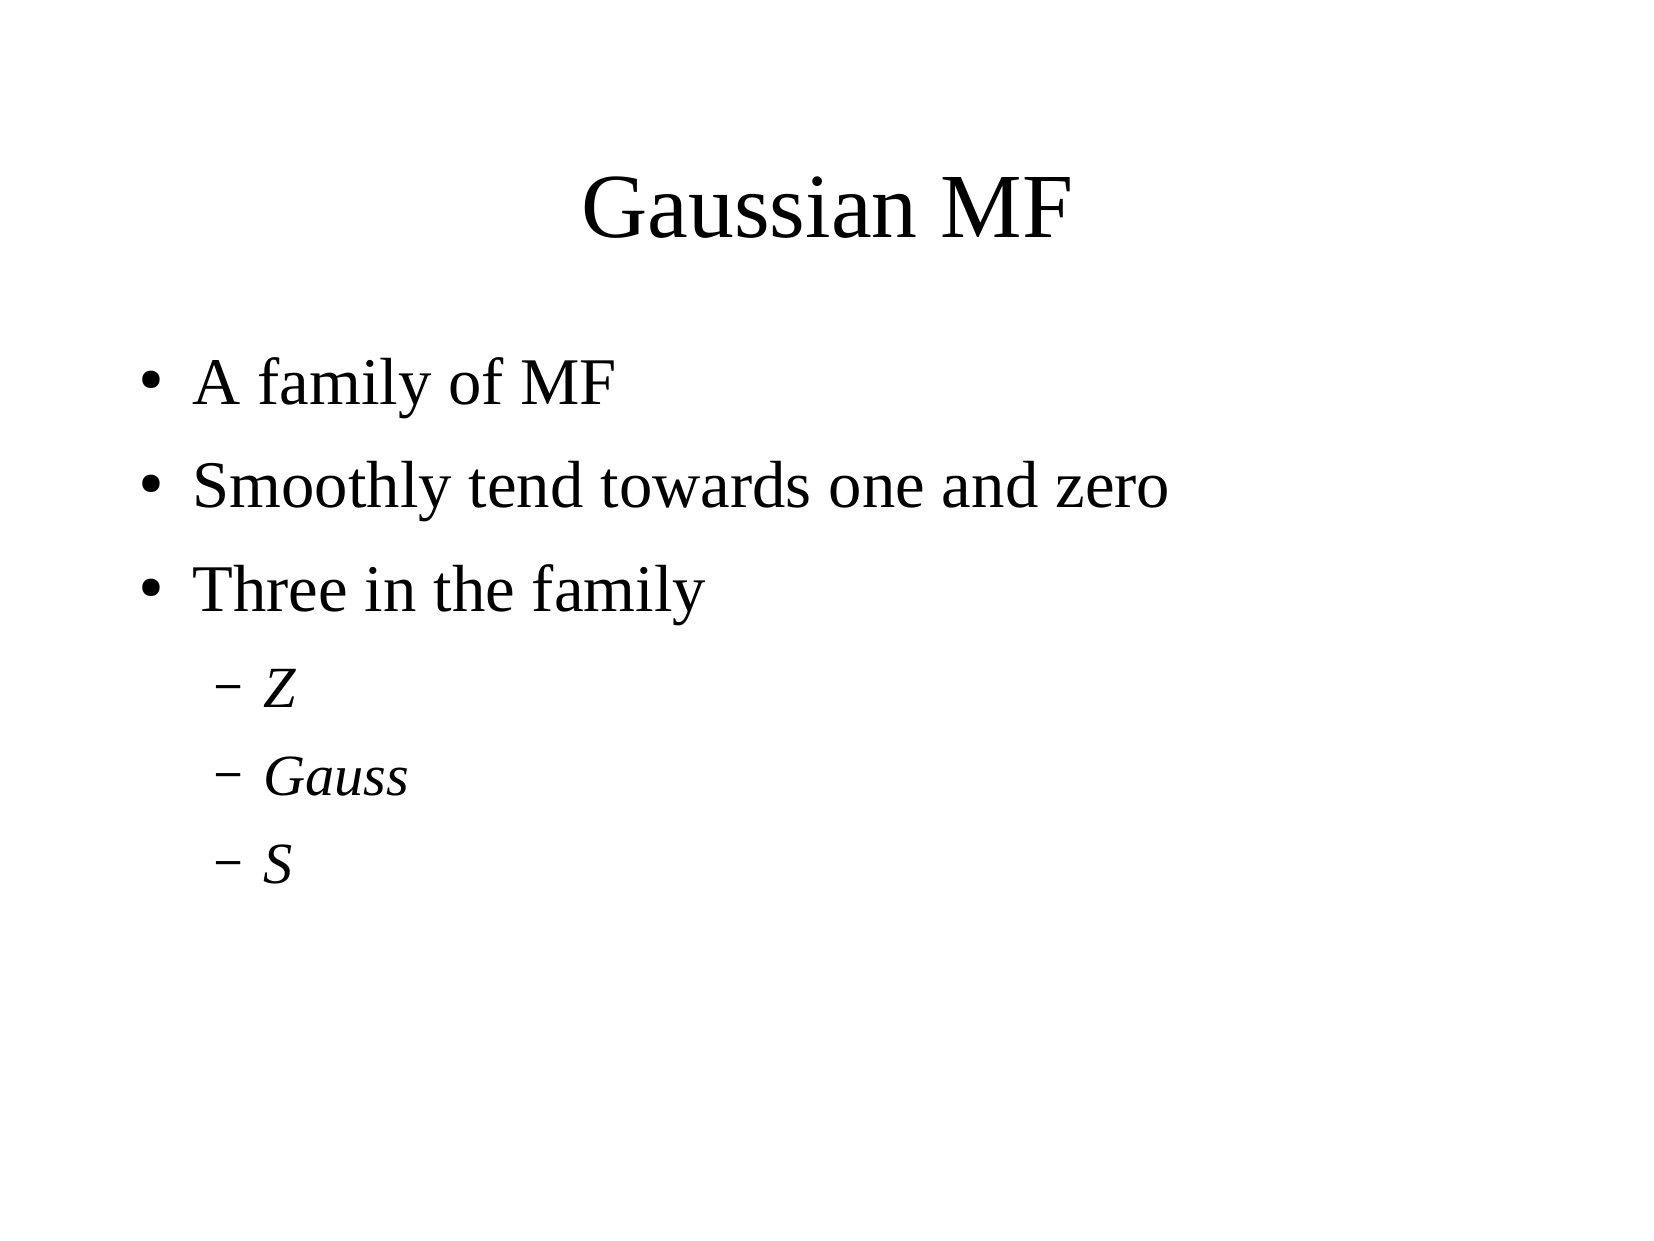

# Gaussian MF
A family of MF
Smoothly tend towards one and zero
Three in the family
Z
Gauss
S